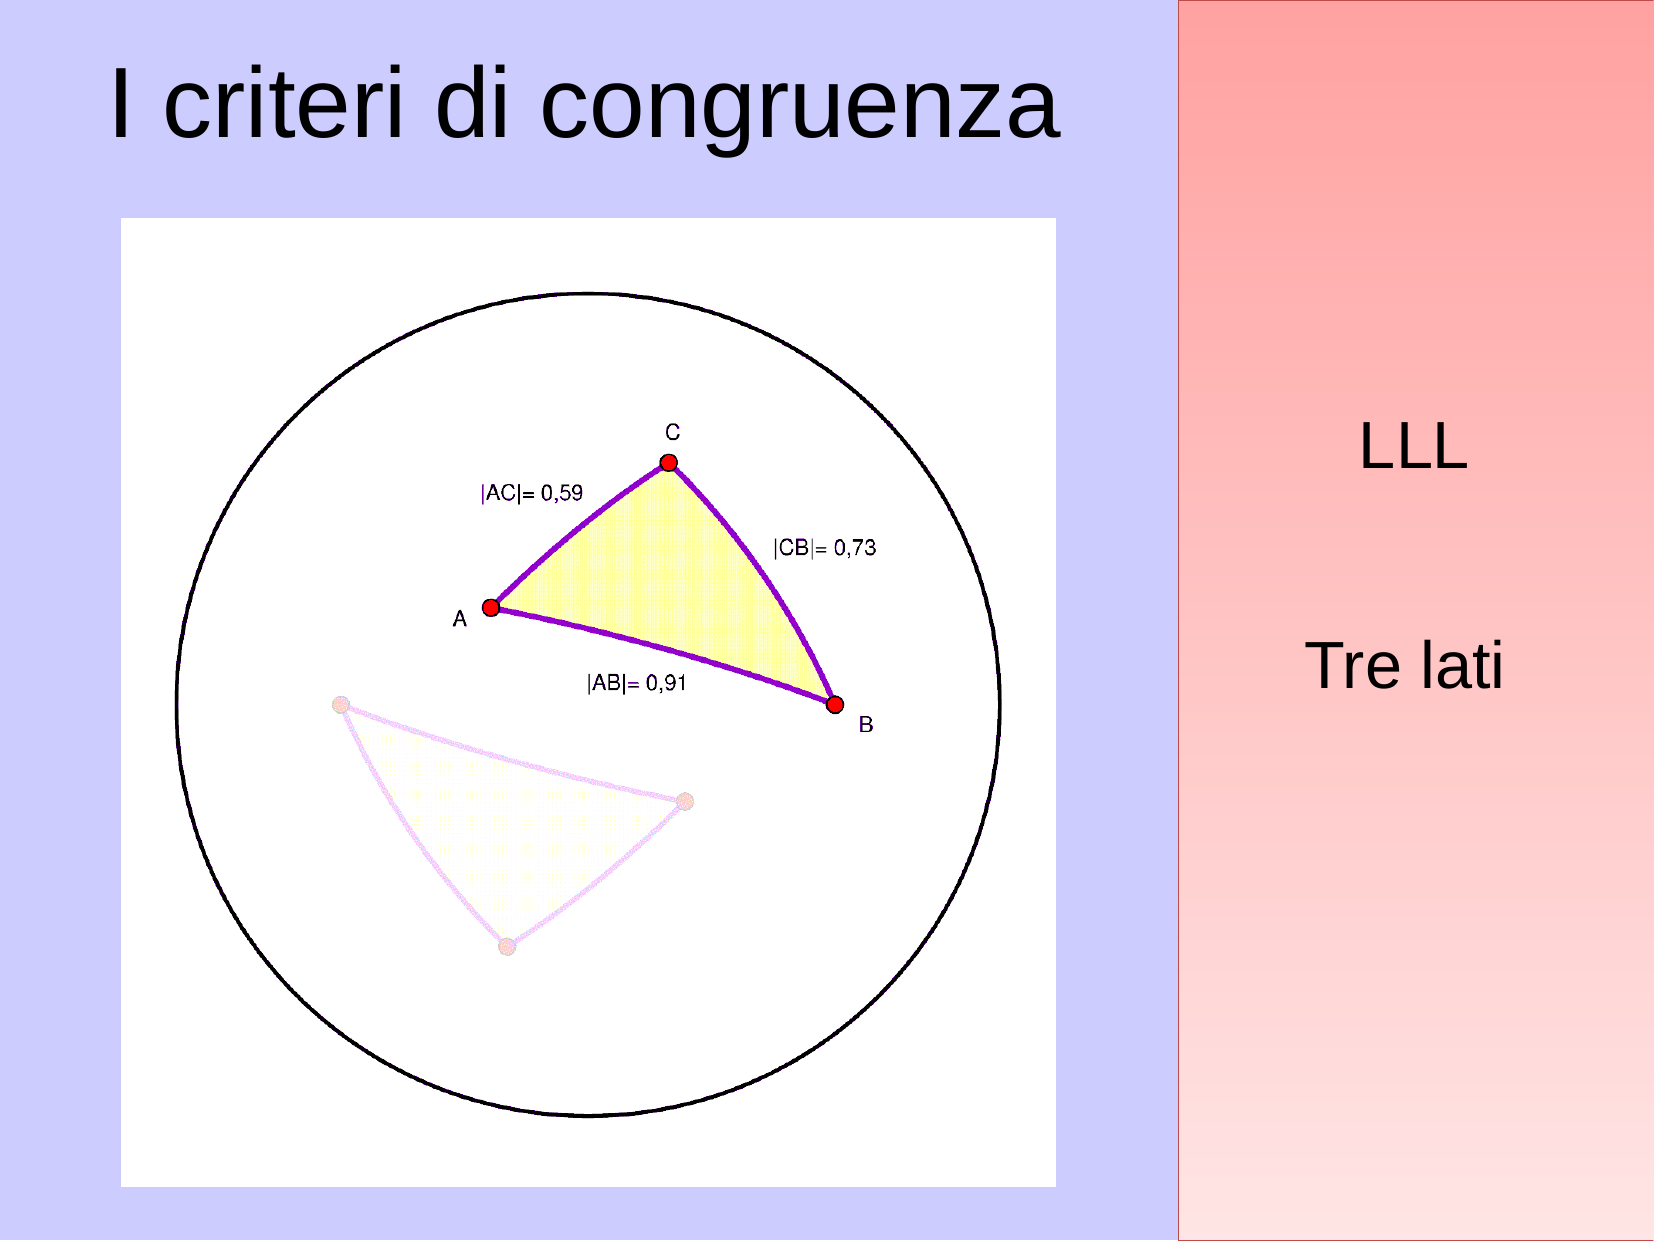

I criteri di congruenza
LLL
Tre lati